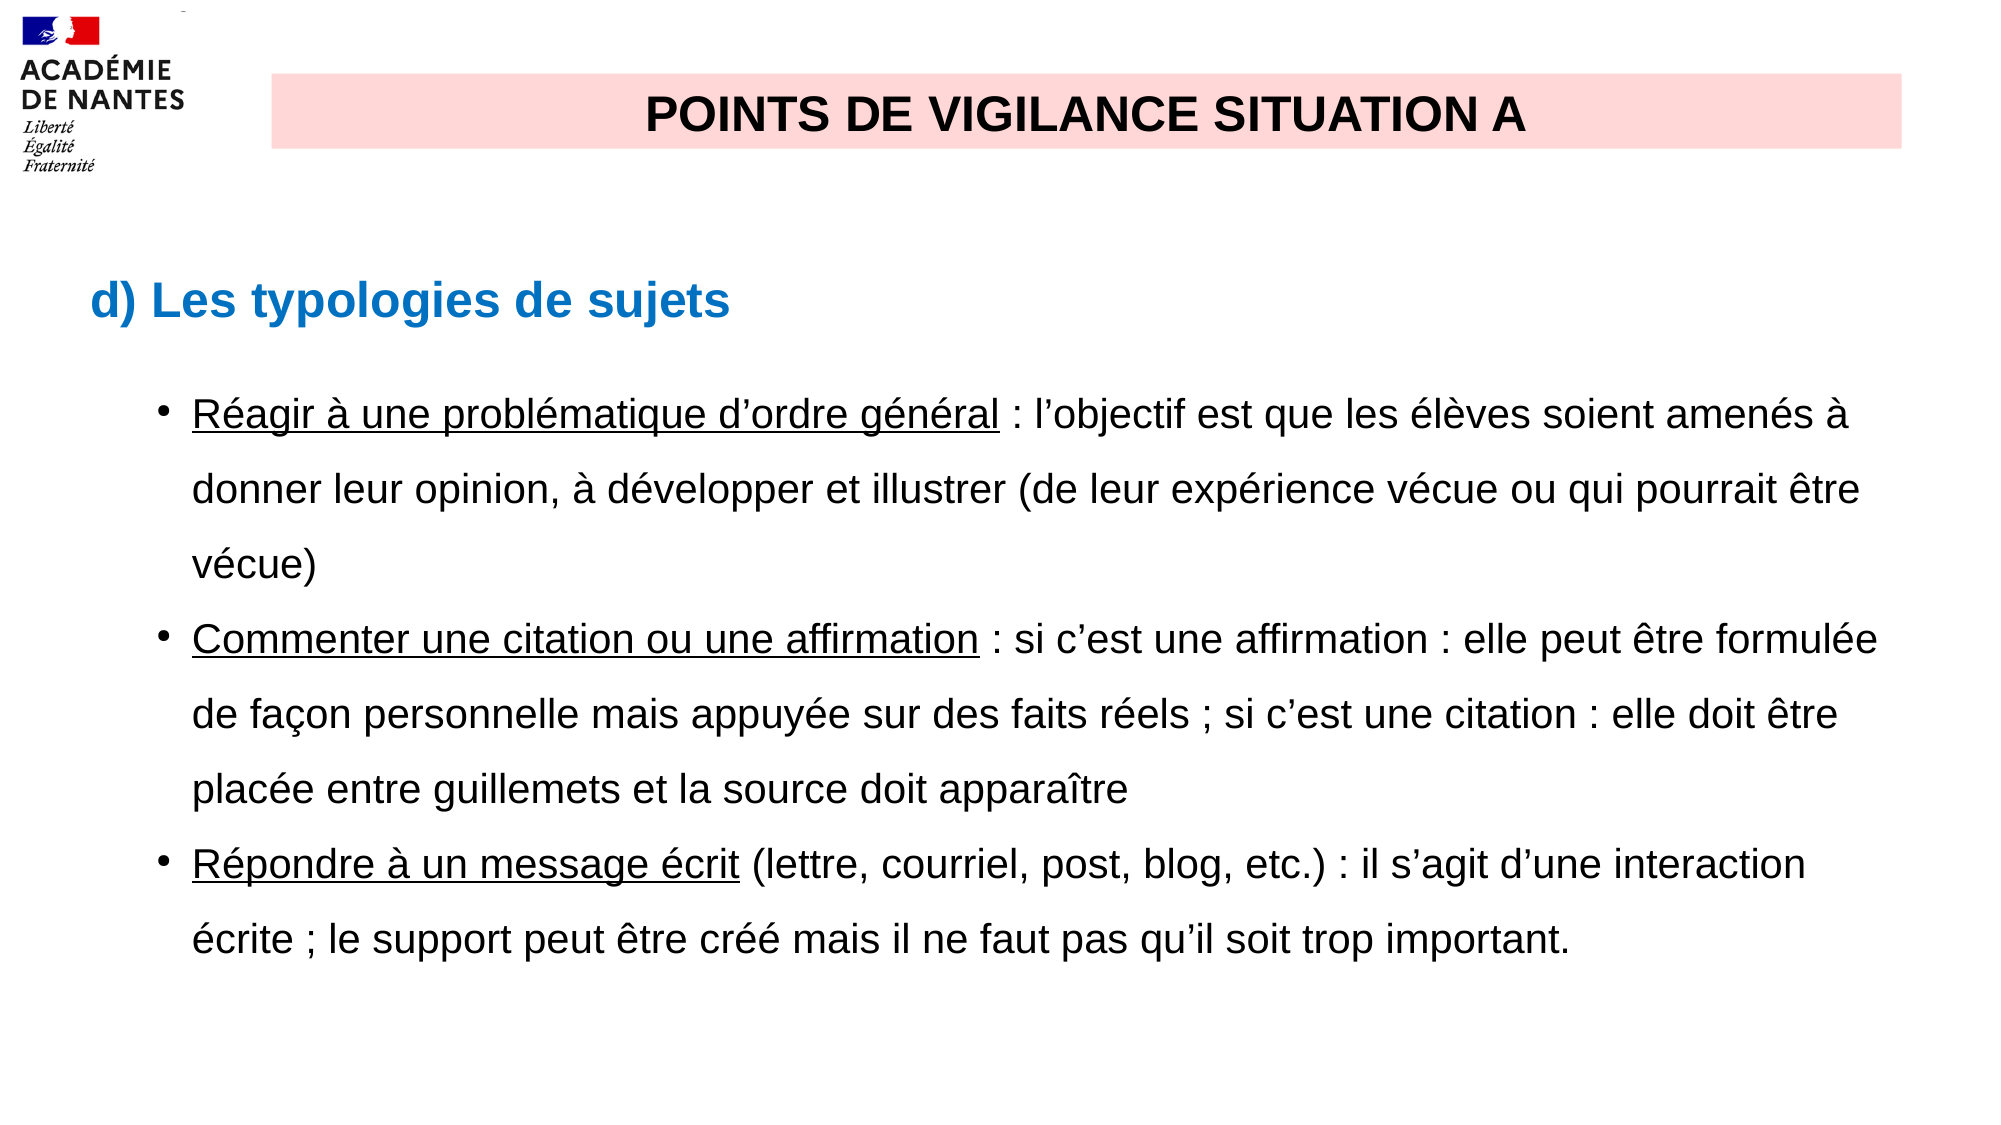

POINTS DE VIGILANCE SITUATION A
d) Les typologies de sujets
Réagir à une problématique d’ordre général : l’objectif est que les élèves soient amenés à donner leur opinion, à développer et illustrer (de leur expérience vécue ou qui pourrait être vécue)
Commenter une citation ou une affirmation : si c’est une affirmation : elle peut être formulée de façon personnelle mais appuyée sur des faits réels ; si c’est une citation : elle doit être placée entre guillemets et la source doit apparaître
Répondre à un message écrit (lettre, courriel, post, blog, etc.) : il s’agit d’une interaction écrite ; le support peut être créé mais il ne faut pas qu’il soit trop important.